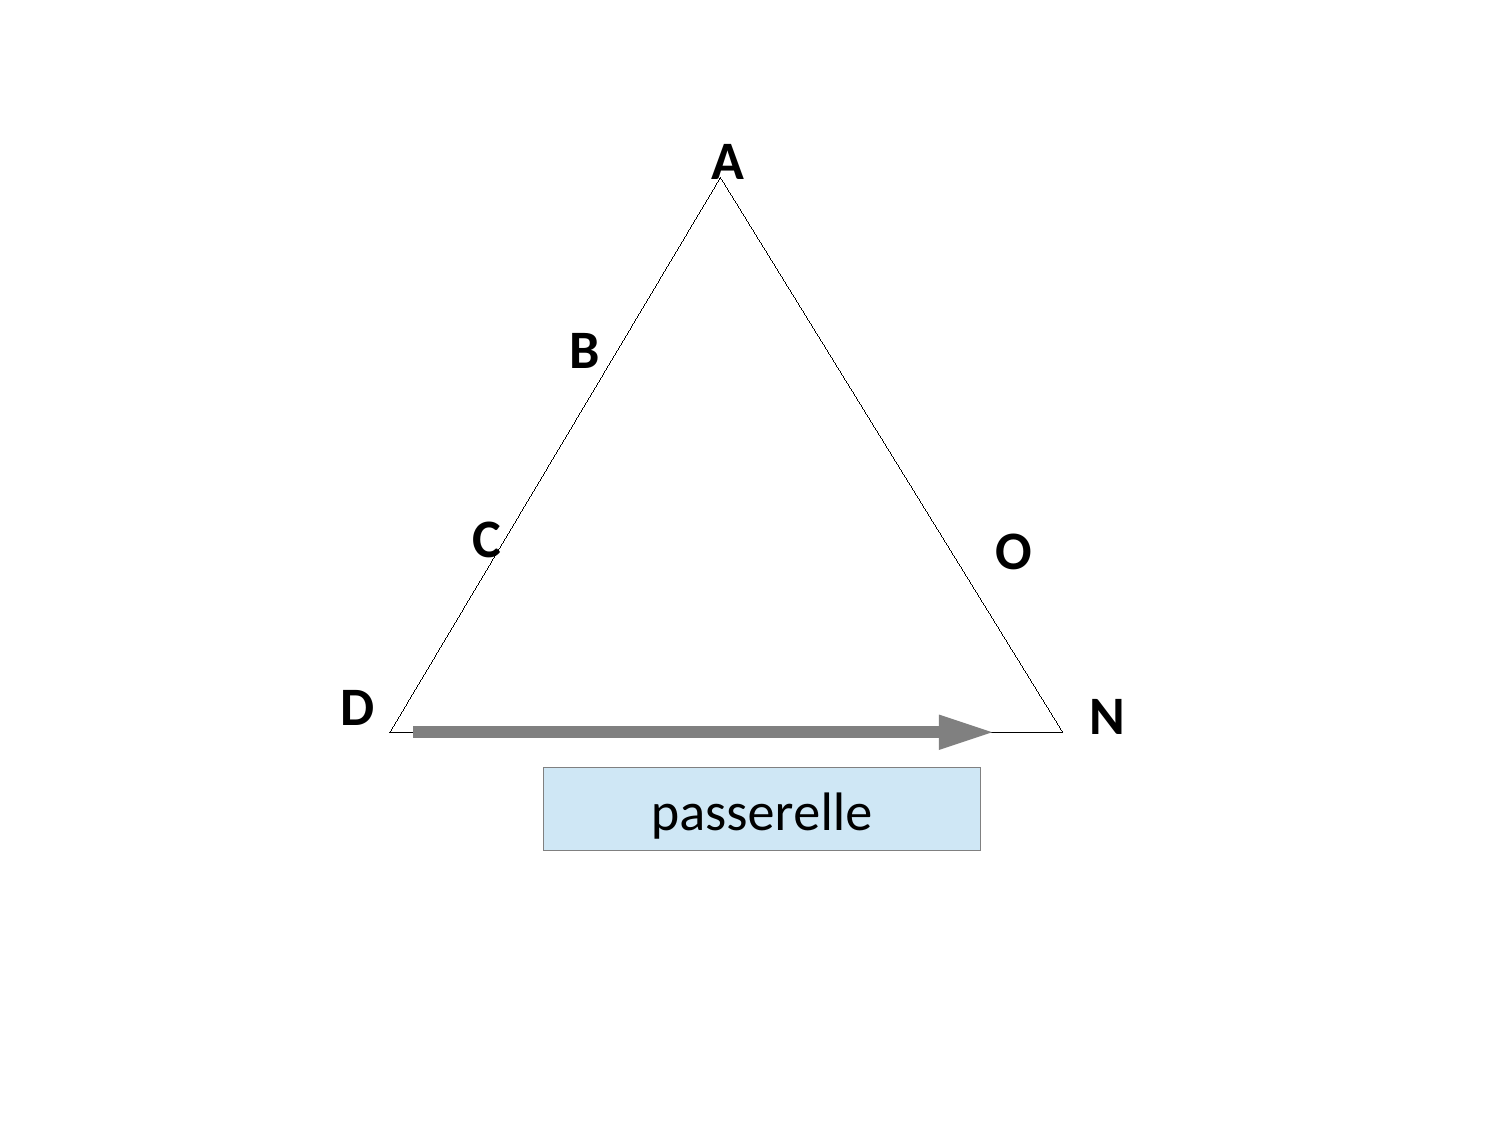

A
B
C
O
D
N
passerelle